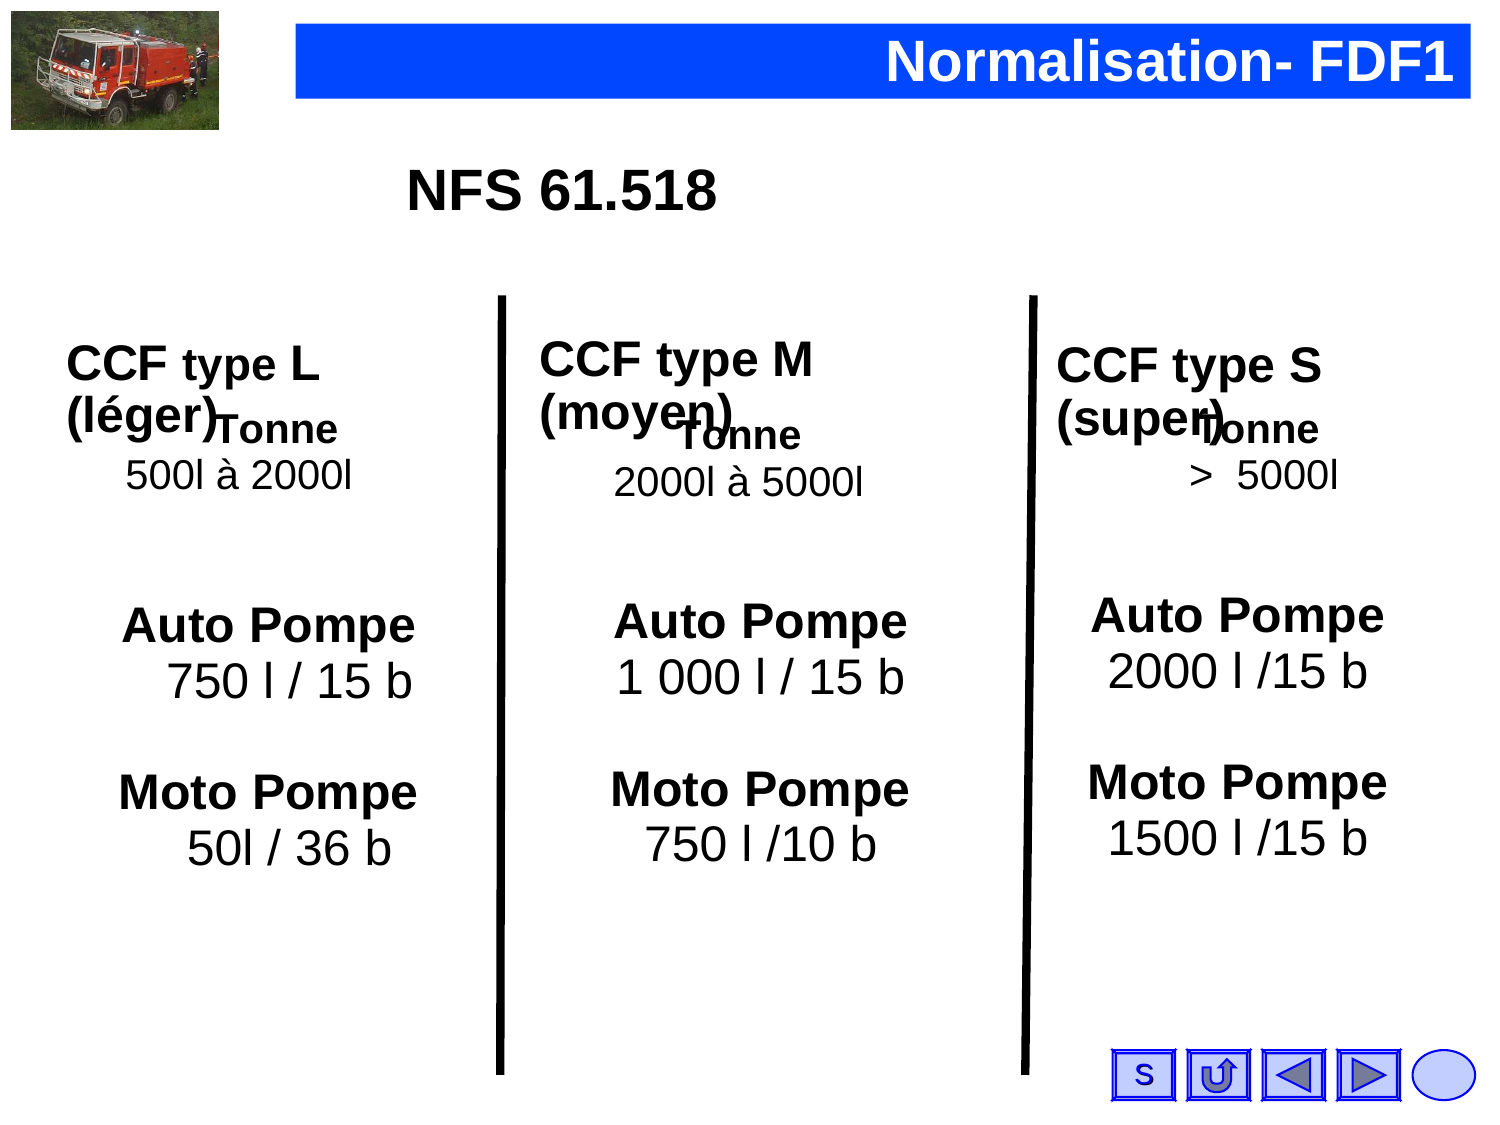

Normalisation- FDF1
 NFS 61.518
CCF type M (moyen)
 Tonne
2000l à 5000l
Auto Pompe
1 000 l / 15 b
Moto Pompe
750 l /10 b
CCF type L (léger)
 Tonne
 	500l à 2000l
Auto Pompe
 750 l / 15 b
Moto Pompe
 50l / 36 b
CCF type S (super)
 Tonne
 > 5000l
Auto Pompe
2000 l /15 b
Moto Pompe
1500 l /15 b